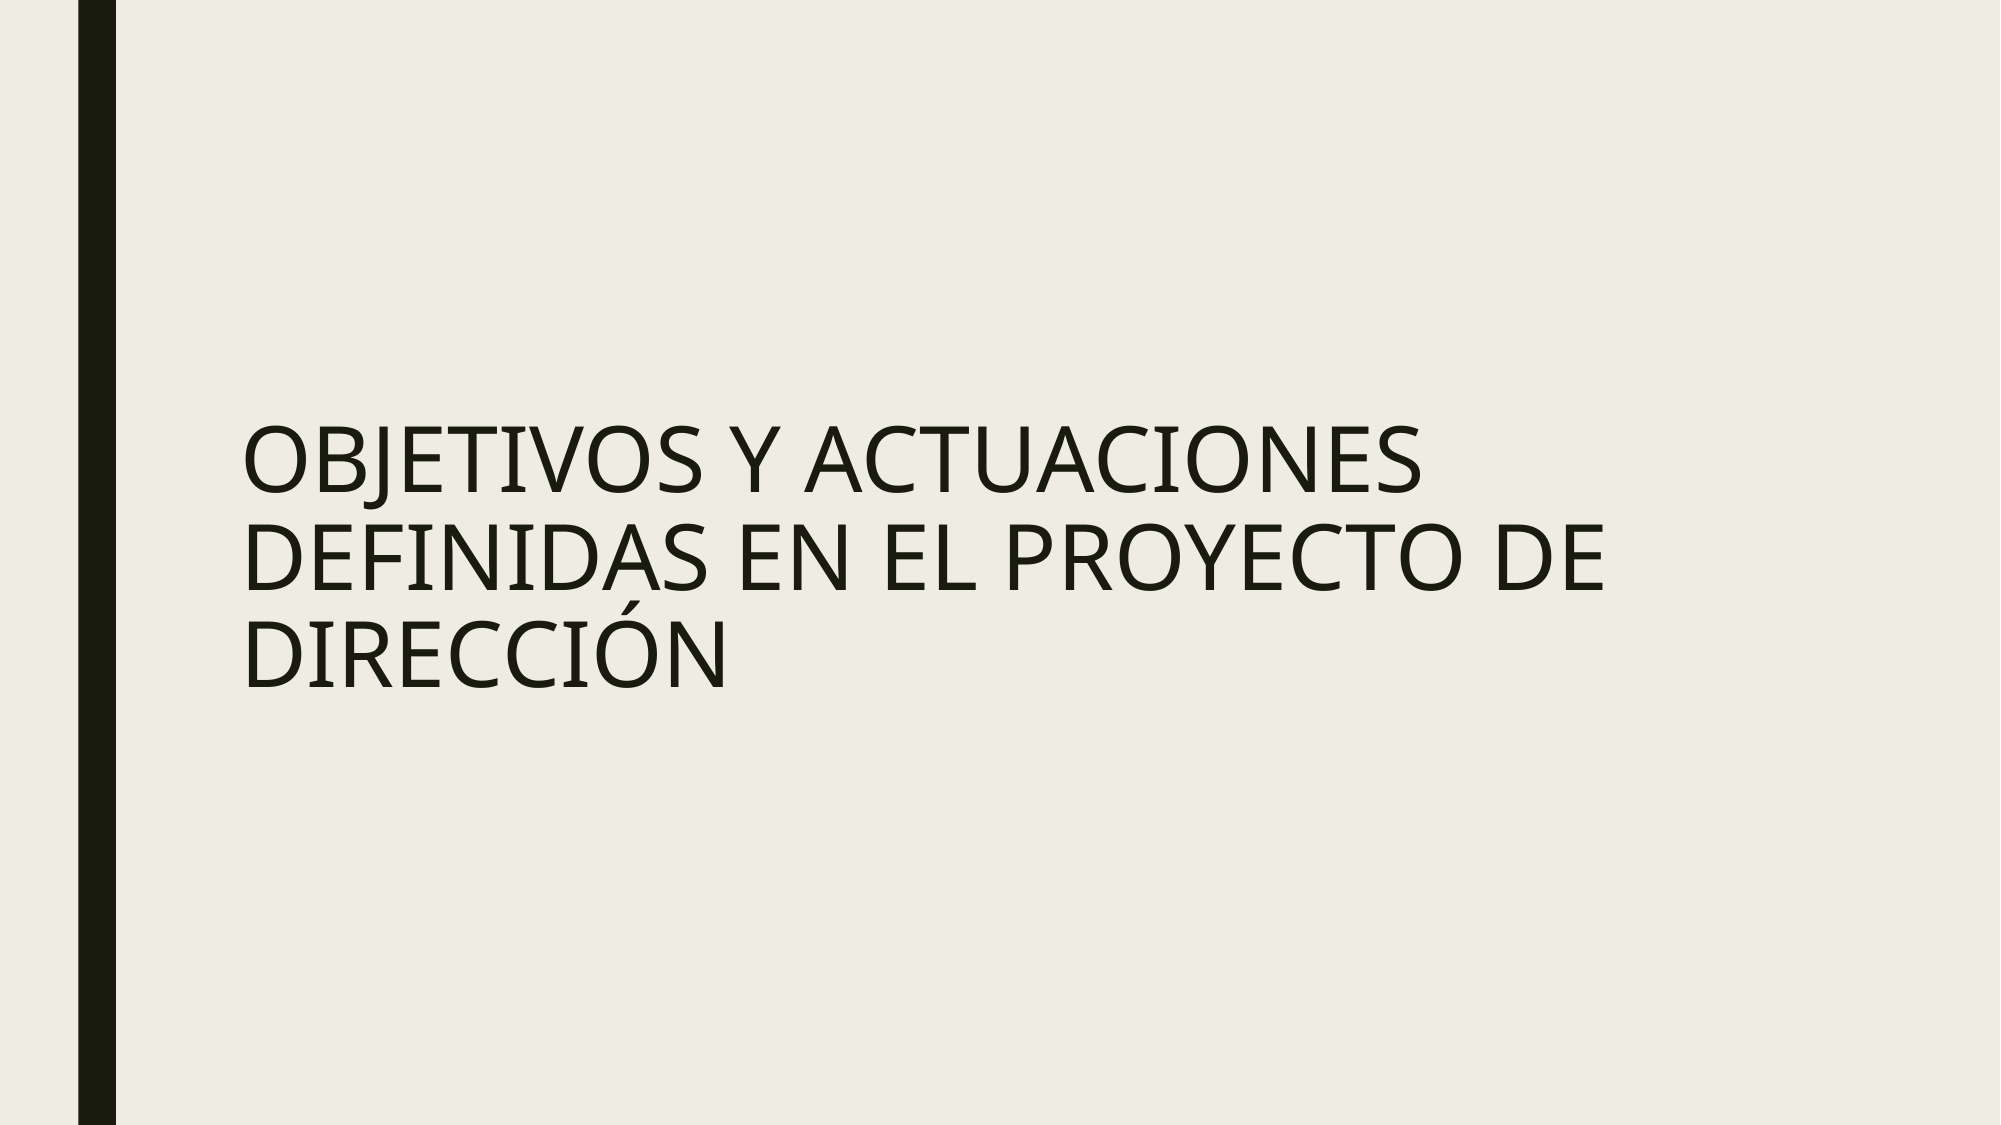

# OBJETIVOS Y ACTUACIONES DEFINIDAS EN EL PROYECTO DE DIRECCIÓN